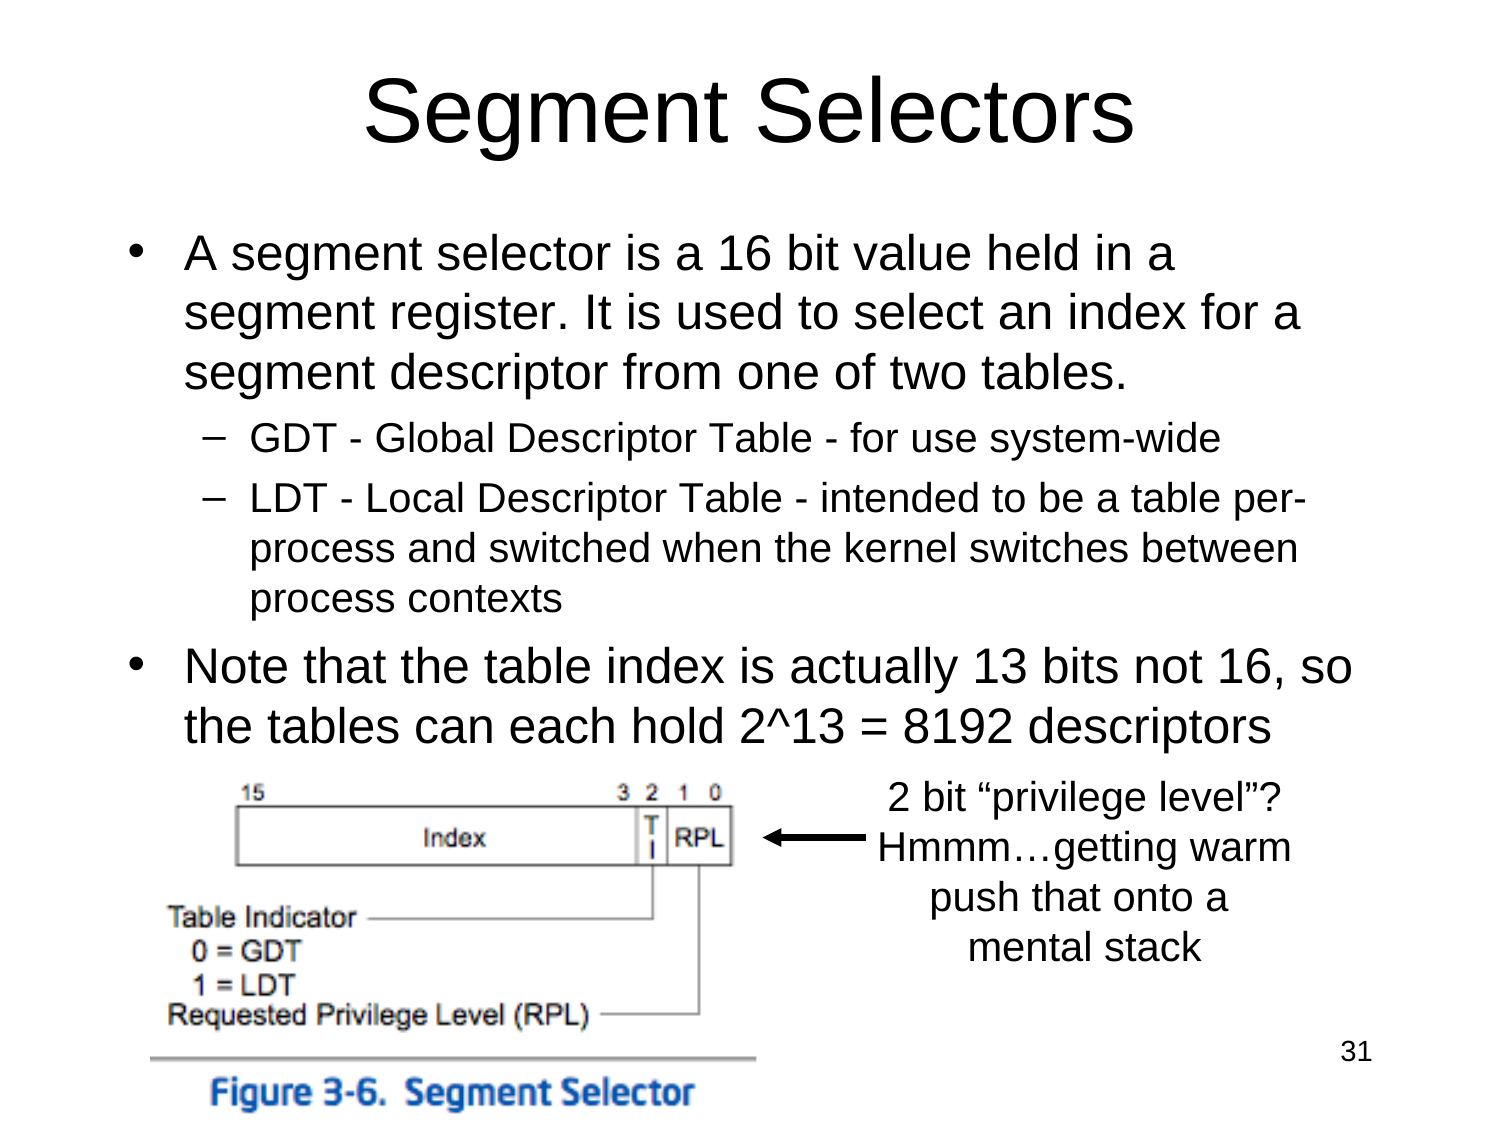

# Segment Selectors
A segment selector is a 16 bit value held in a segment register. It is used to select an index for a segment descriptor from one of two tables.
GDT - Global Descriptor Table - for use system-wide
LDT - Local Descriptor Table - intended to be a table per-process and switched when the kernel switches between process contexts
Note that the table index is actually 13 bits not 16, so the tables can each hold 2^13 = 8192 descriptors
2 bit “privilege level”?
Hmmm…getting warm
push that onto a
mental stack